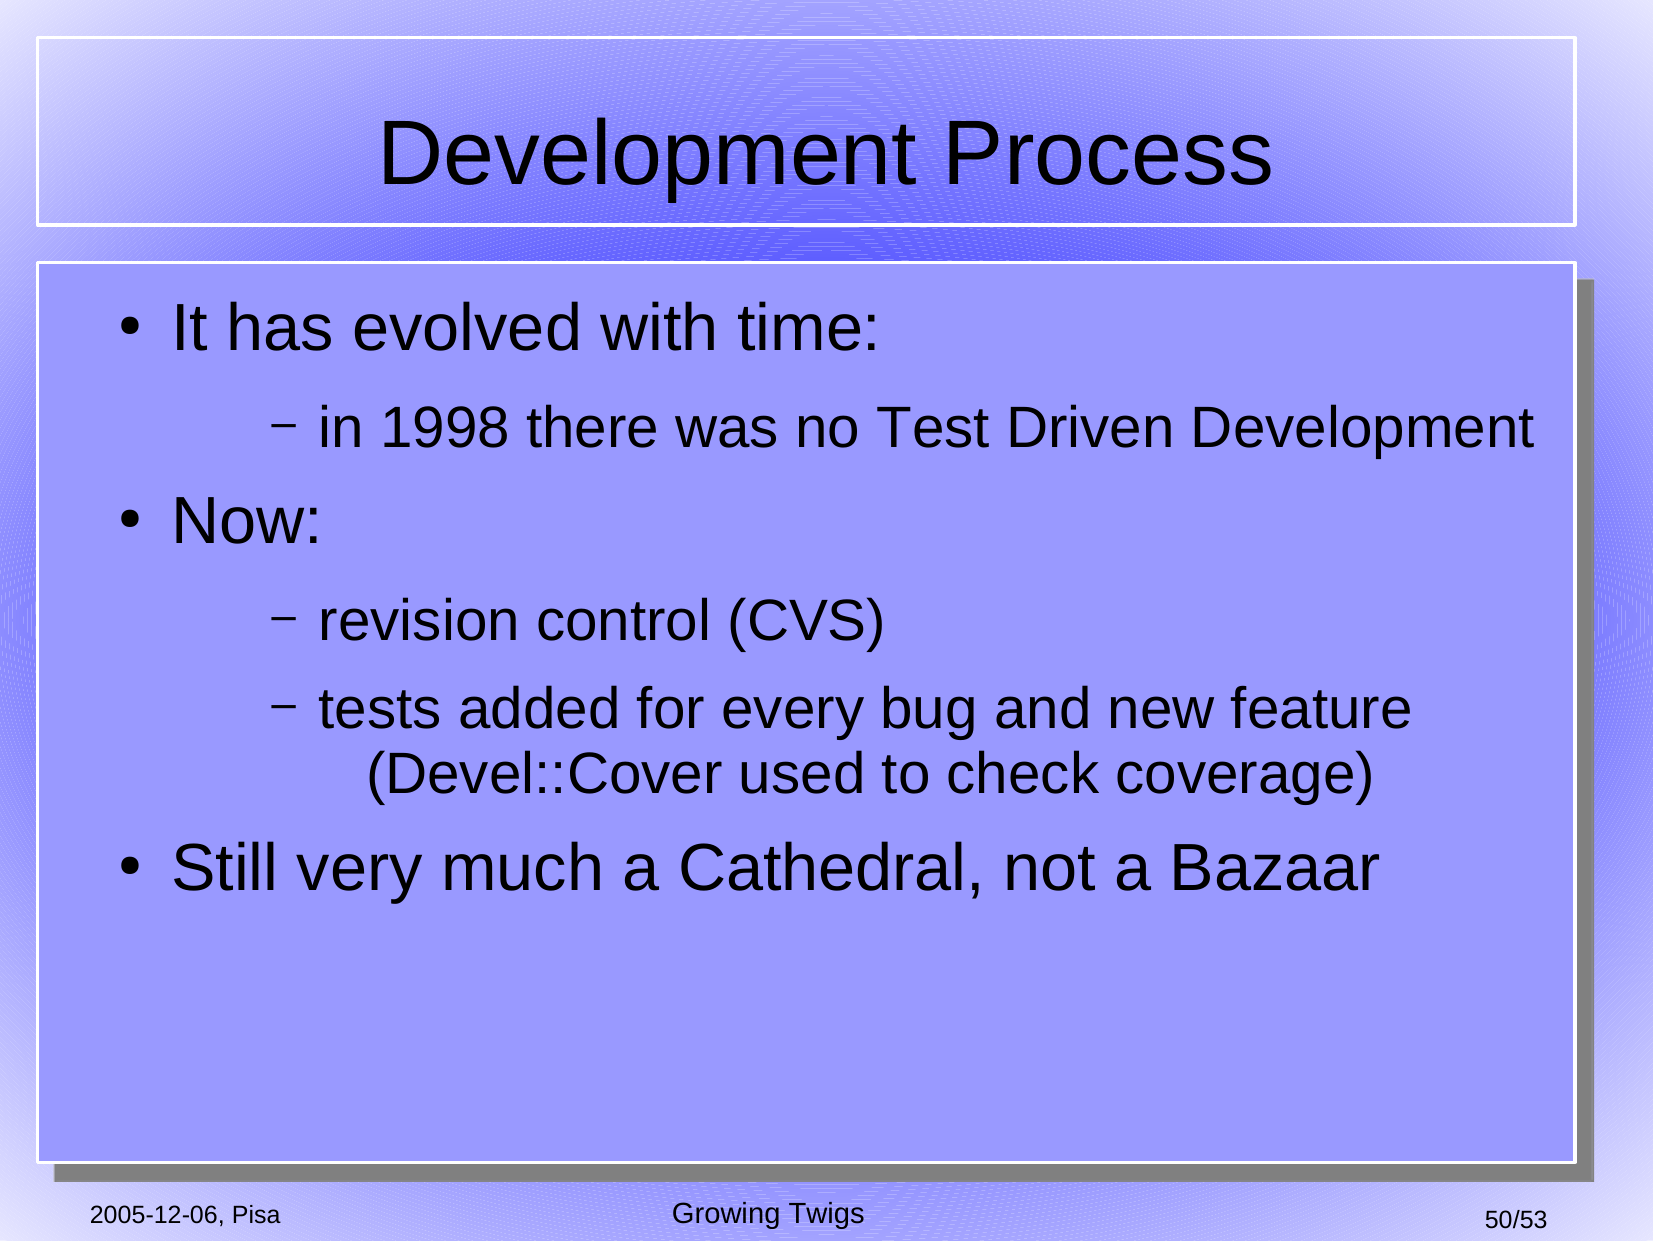

# Development Process
It has evolved with time:
in 1998 there was no Test Driven Development
Now:
revision control (CVS)
tests added for every bug and new feature (Devel::Cover used to check coverage)
Still very much a Cathedral, not a Bazaar